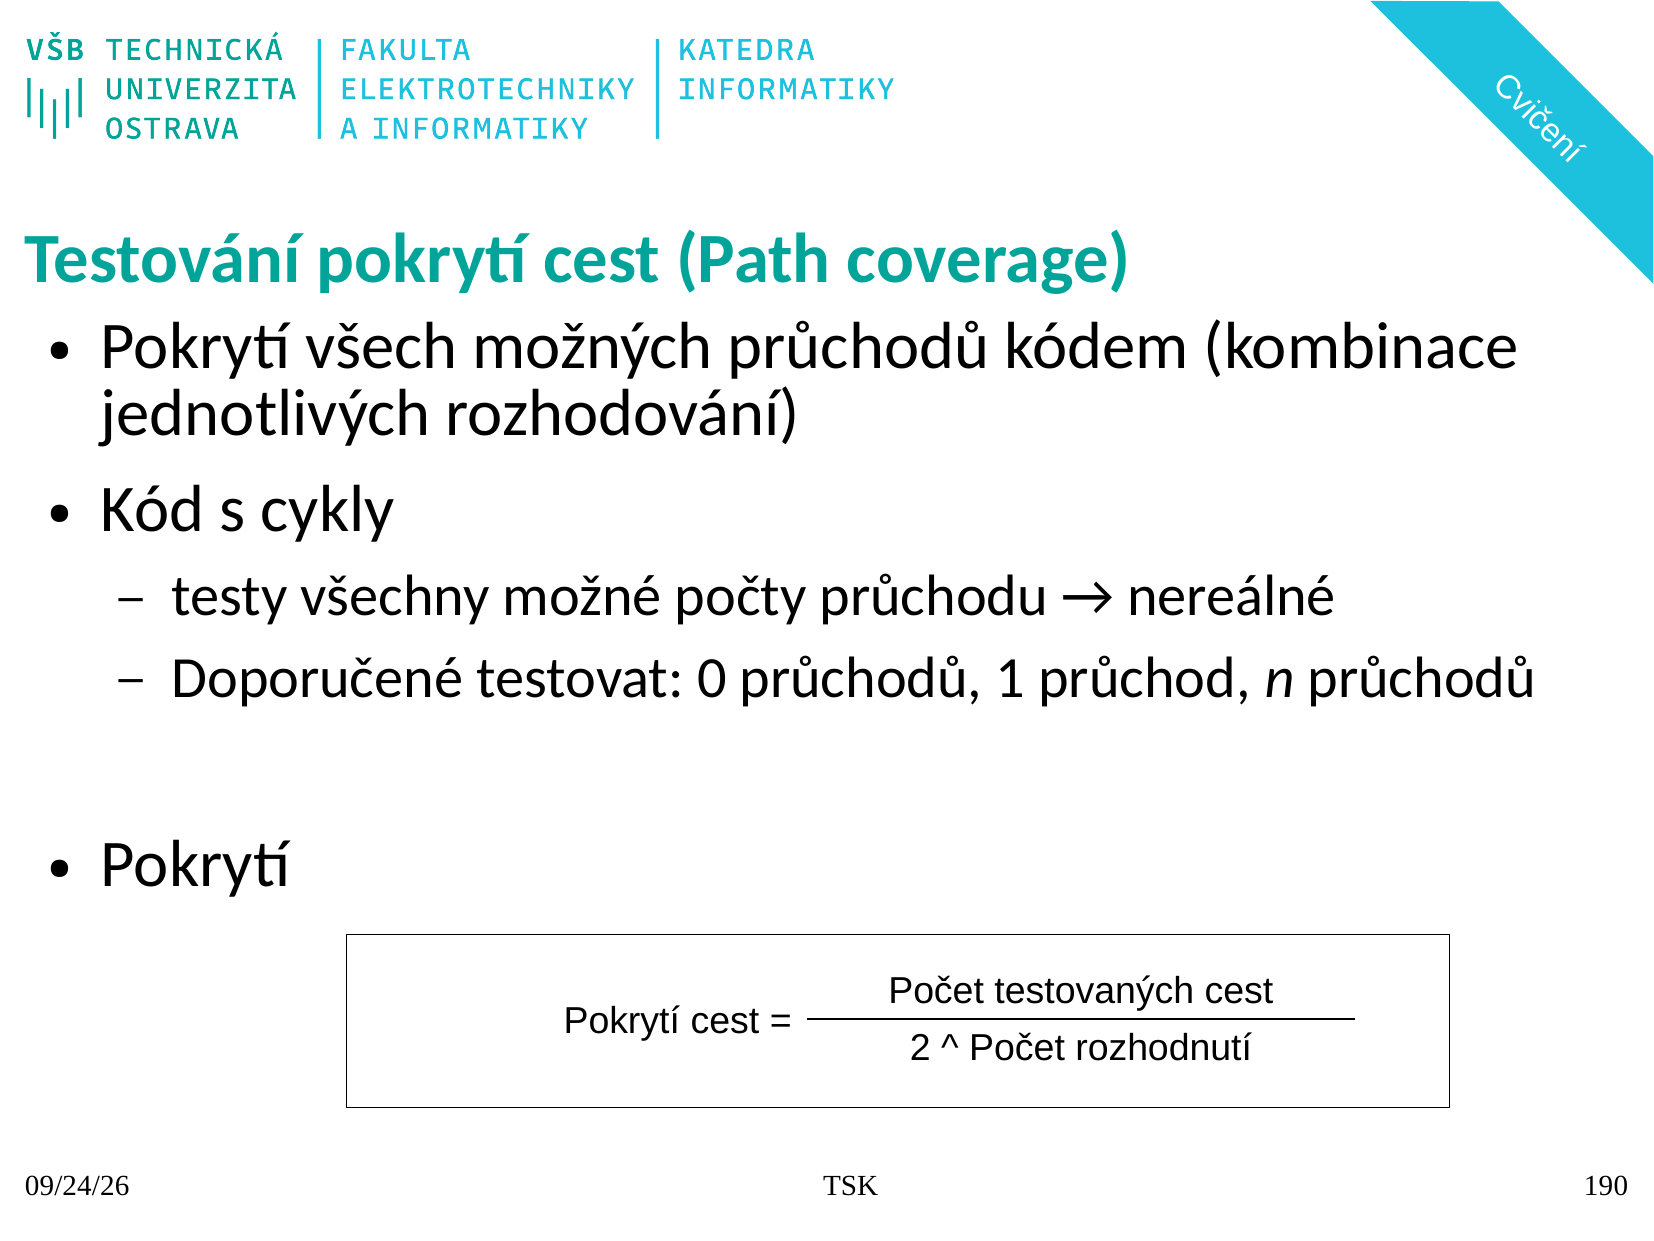

Cvičení
# Testování pokrytí cest (Path coverage)
Pokrytí všech možných průchodů kódem (kombinace jednotlivých rozhodování)
Kód s cykly
testy všechny možné počty průchodu → nereálné
Doporučené testovat: 0 průchodů, 1 průchod, n průchodů
Pokrytí
| Pokrytí cest = | Počet testovaných cest | |
| --- | --- | --- |
| | 2 ^ Počet rozhodnutí | |
TSK
190